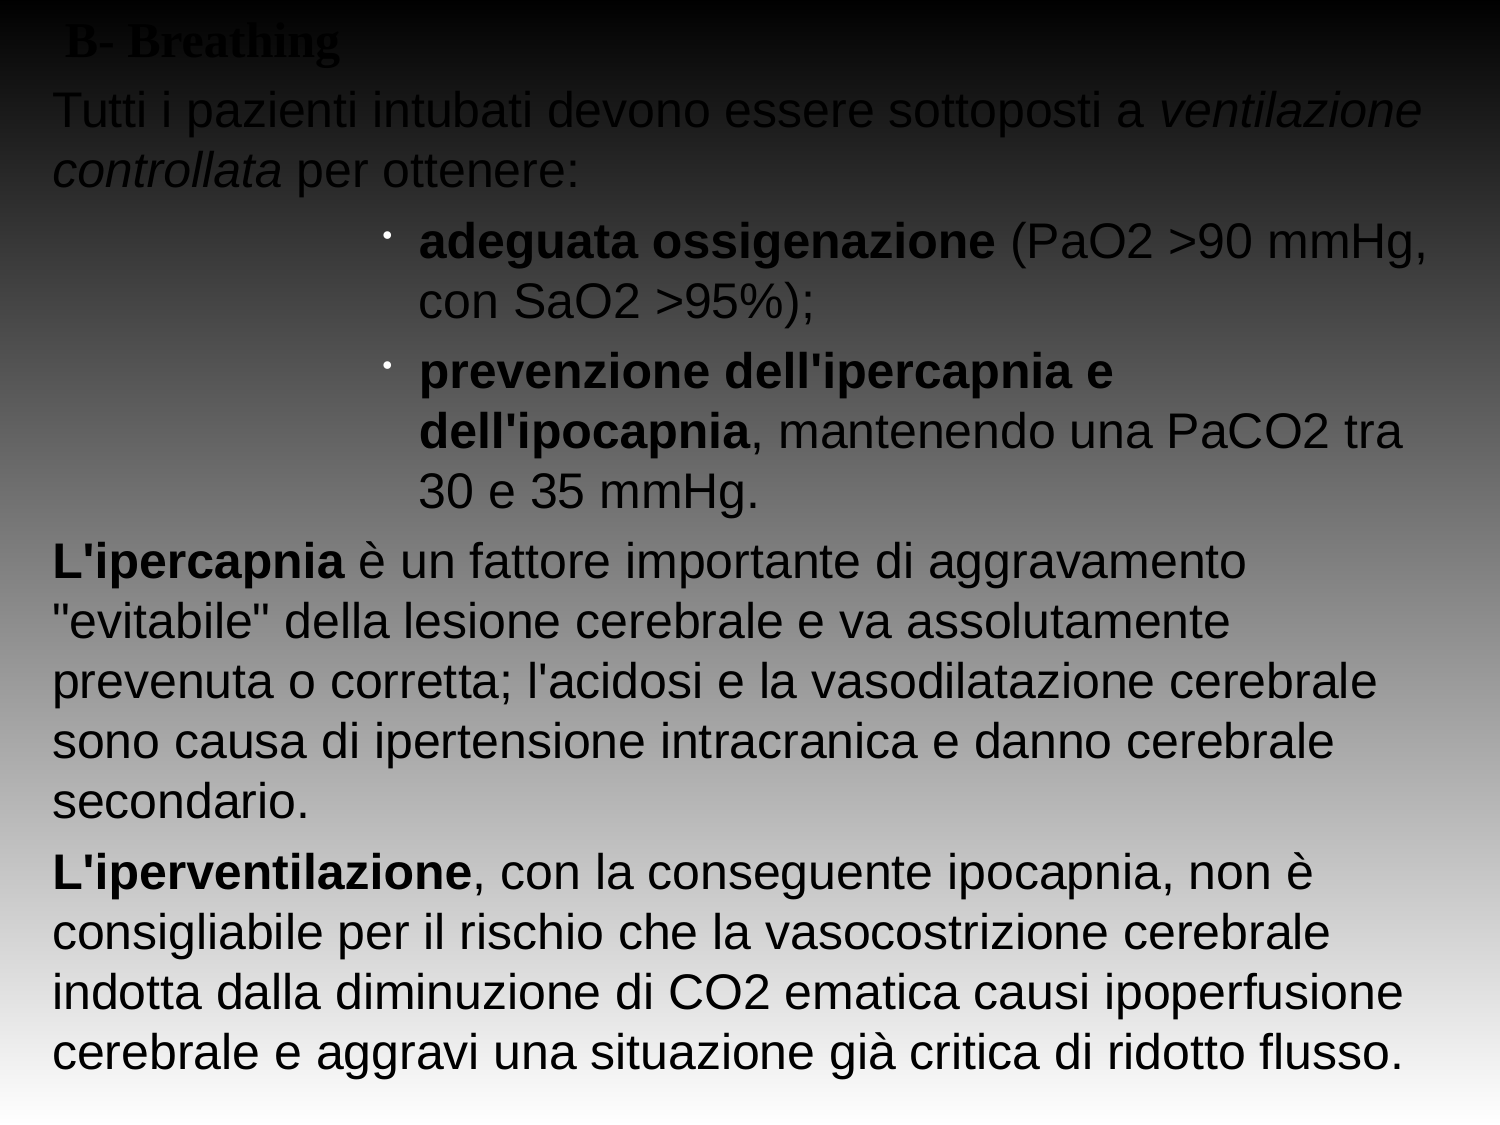

B- Breathing
Tutti i pazienti intubati devono essere sottoposti a ventilazione controllata per ottenere:
adeguata ossigenazione (PaO2 >90 mmHg, con SaO2 >95%);
prevenzione dell'ipercapnia e dell'ipocapnia, mantenendo una PaCO2 tra 30 e 35 mmHg.
L'ipercapnia è un fattore importante di aggravamento "evitabile" della lesione cerebrale e va assolutamente prevenuta o corretta; l'acidosi e la vasodilatazione cerebrale sono causa di ipertensione intracranica e danno cerebrale secondario.
L'iperventilazione, con la conseguente ipocapnia, non è consigliabile per il rischio che la vasocostrizione cerebrale indotta dalla diminuzione di CO2 ematica causi ipoperfusione cerebrale e aggravi una situazione già critica di ridotto flusso.